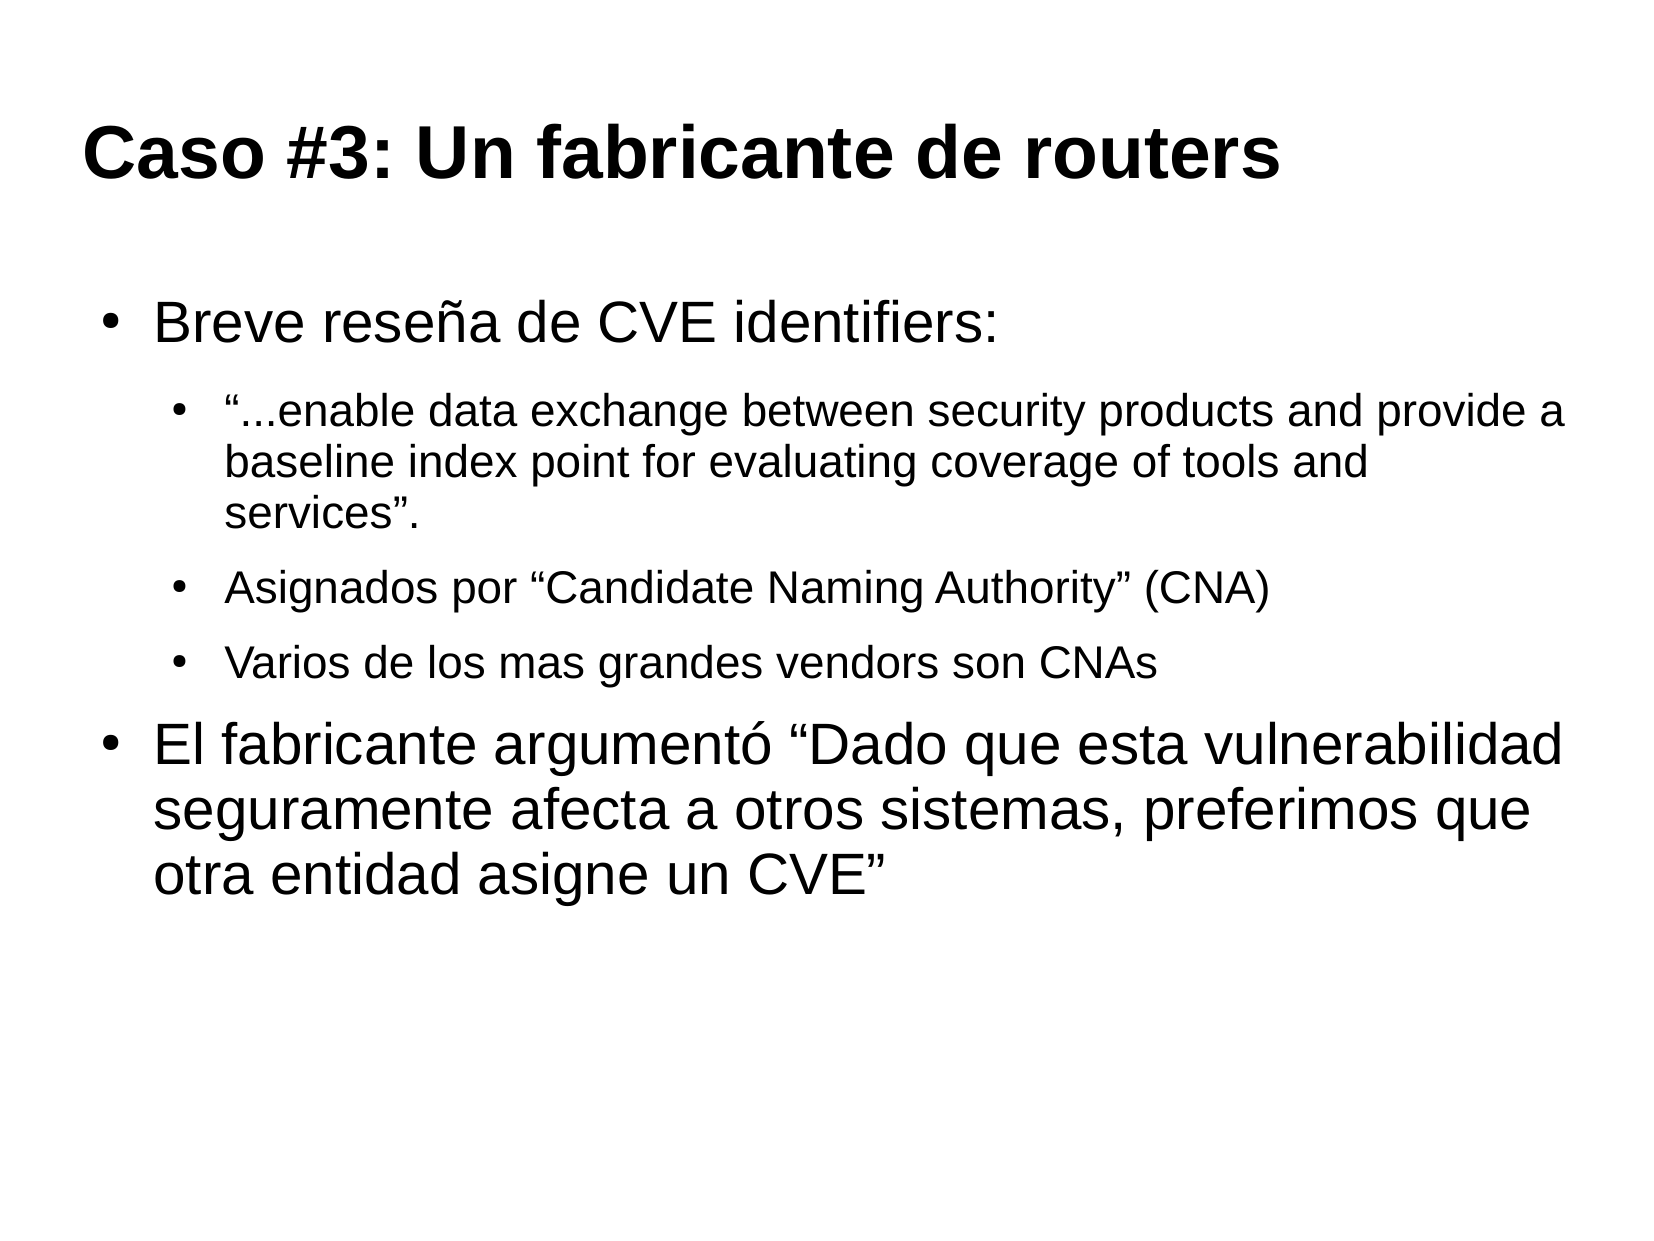

# Caso #3: Un fabricante de routers
Breve reseña de CVE identifiers:
“...enable data exchange between security products and provide a baseline index point for evaluating coverage of tools and services”.
Asignados por “Candidate Naming Authority” (CNA)
Varios de los mas grandes vendors son CNAs
El fabricante argumentó “Dado que esta vulnerabilidad seguramente afecta a otros sistemas, preferimos que otra entidad asigne un CVE”